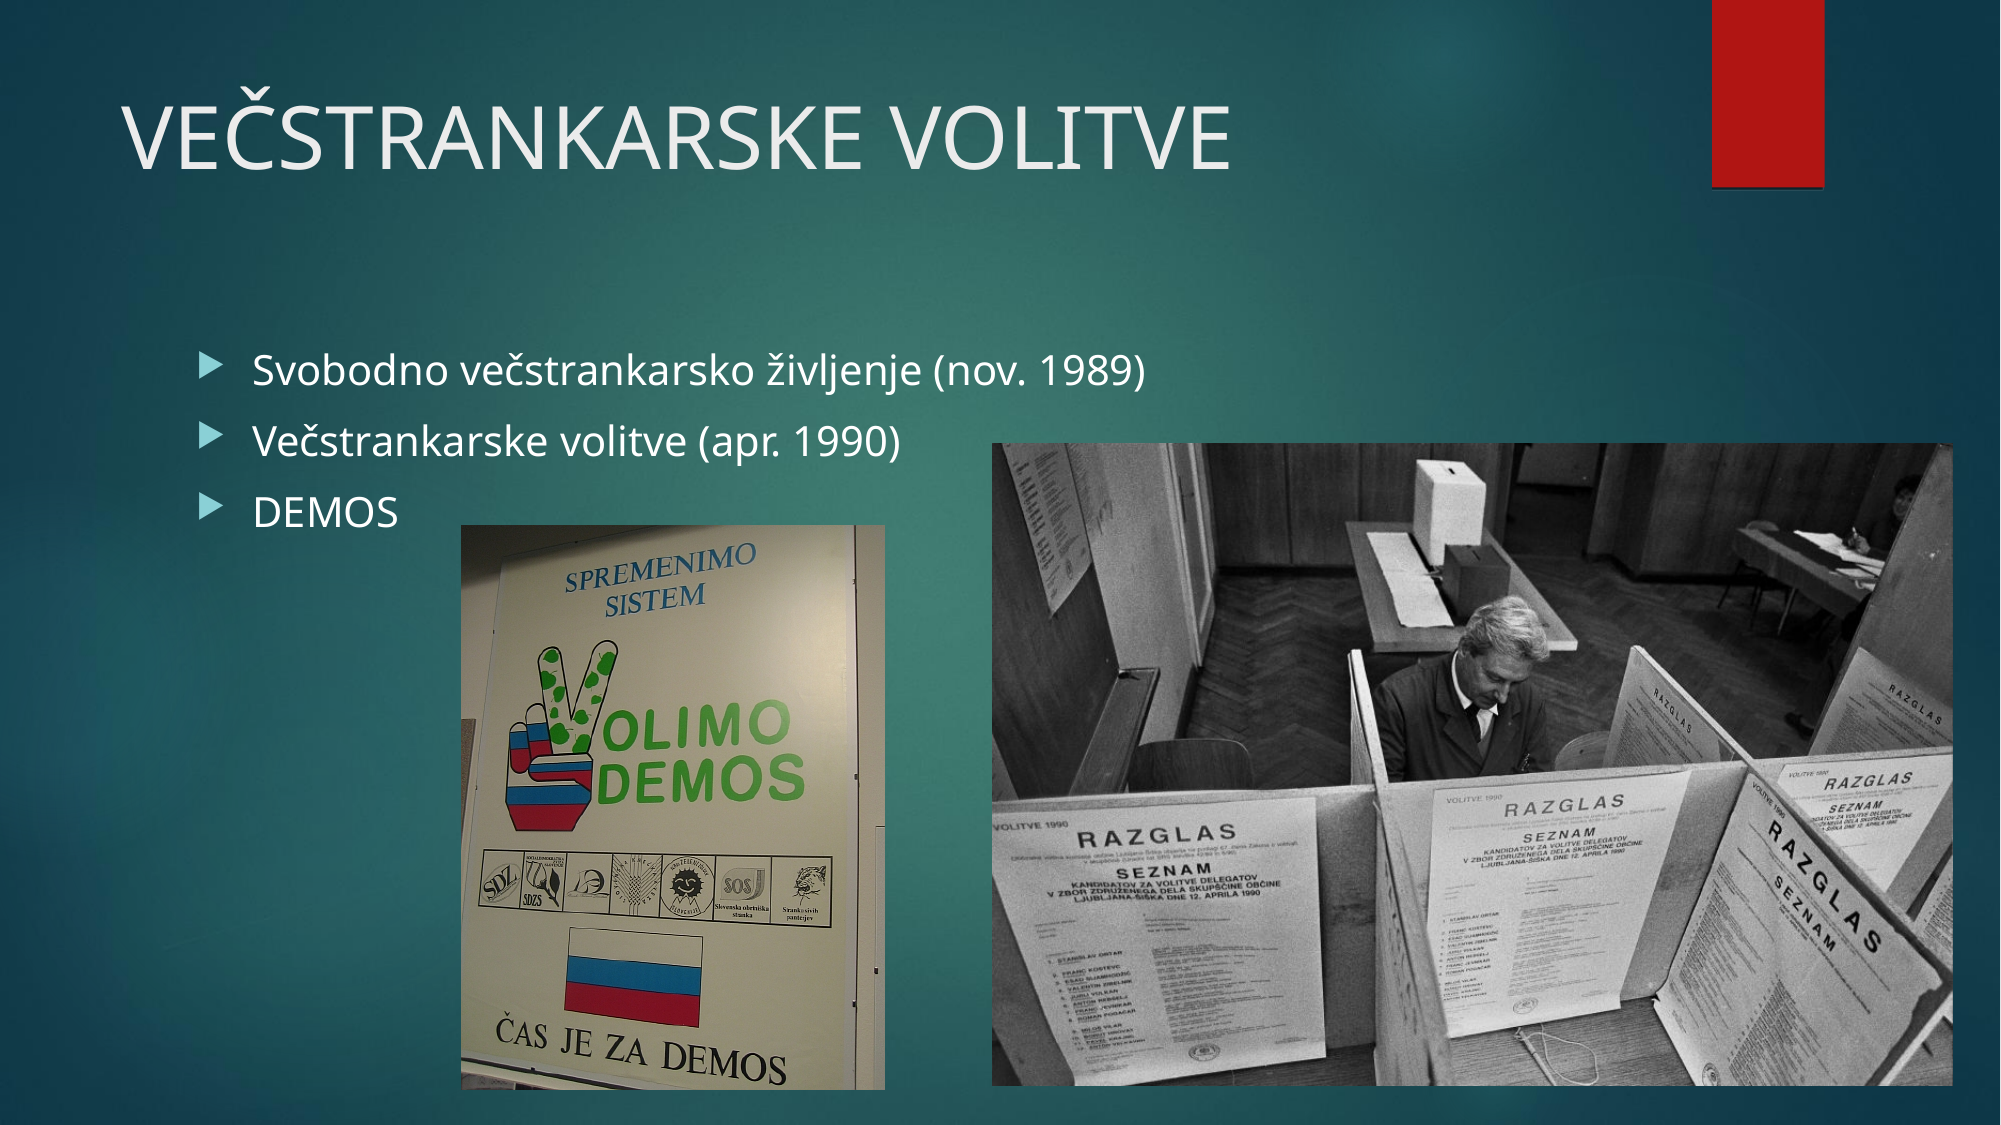

# VEČSTRANKARSKE VOLITVE
Svobodno večstrankarsko življenje (nov. 1989)
Večstrankarske volitve (apr. 1990)
DEMOS